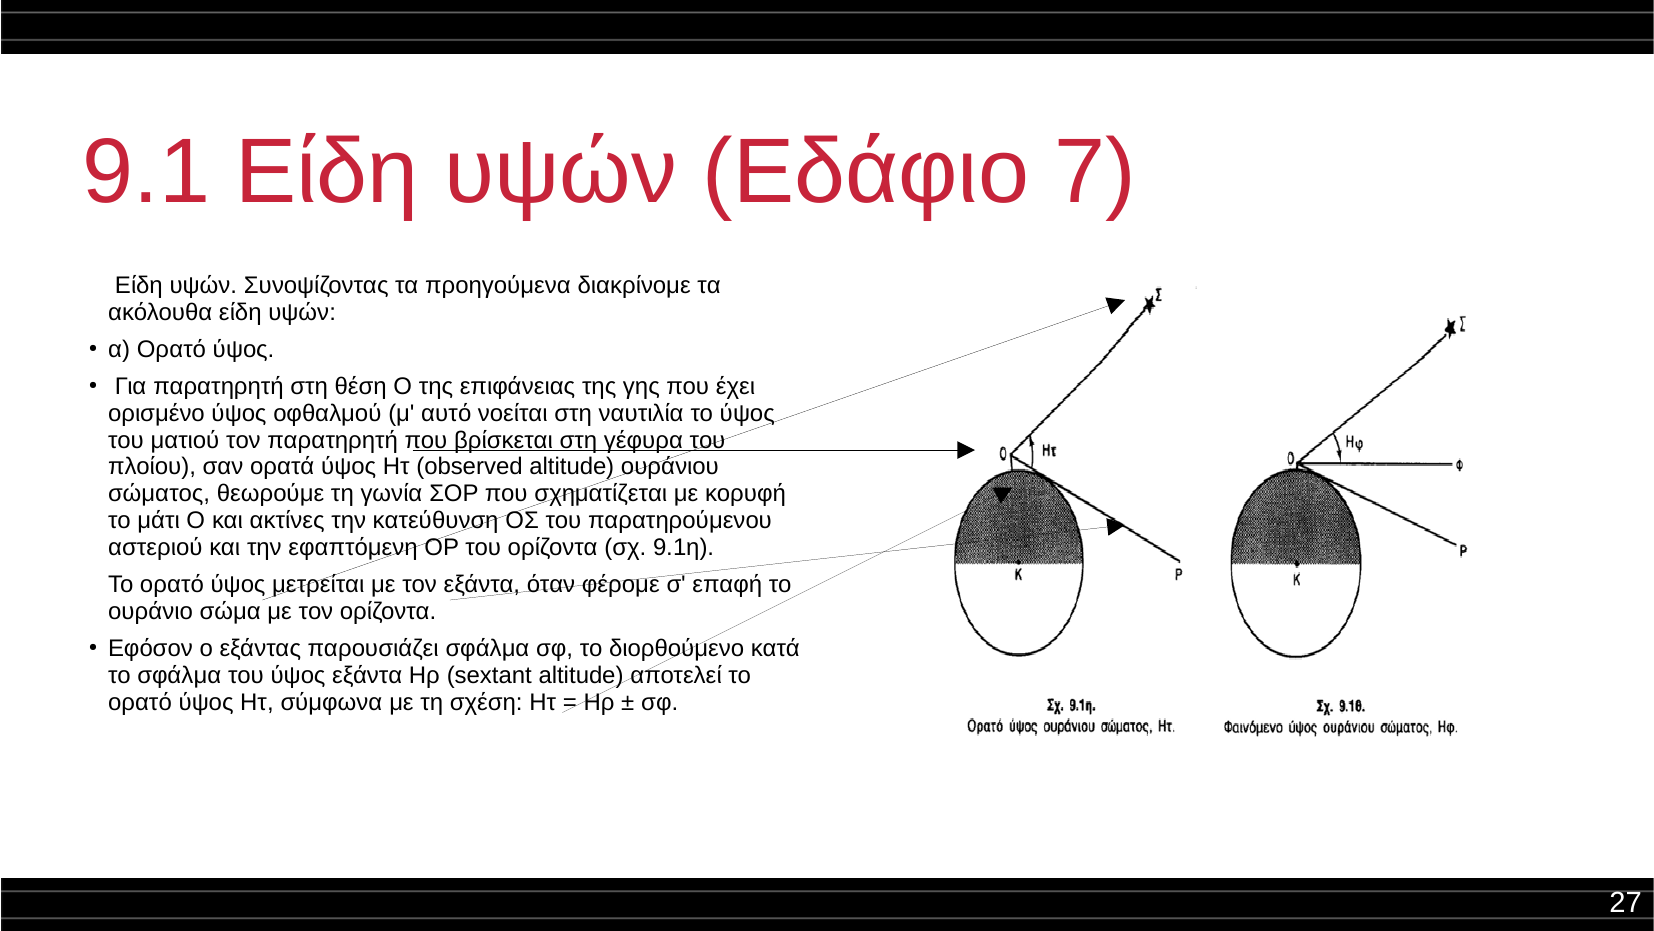

# 9.1 Είδη υψών (Εδάφιο 7)
 Είδη υψών. Συνοψίζοντας τα προηγούμενα διακρίνομε τα ακόλουθα είδη υψών:
α) Ορατό ύψος.
 Για παρατηρητή στη θέση Ο της επιφάνειας της γης που έχει ορισμένο ύψος οφθαλμού (μ' αυτό νοείται στη ναυτιλία το ύψος του ματιού τον παρατηρητή που βρίσκεται στη γέφυρα του πλοίου), σαν ορατά ύψος Ητ (observed altitude) ουράνιου σώματος, θεωρούμε τη γωνία ΣΟΡ που σχηματίζεται με κορυφή το μάτι Ο και ακτίνες την κατεύθυνση ΟΣ του παρατηρούμενου αστεριού και την εφαπτόμενη ΟΡ του ορίζοντα (σχ. 9.1η).
Το ορατό ύψος μετρείται με τον εξάντα, όταν φέρομε σ' επαφή το ουράνιο σώμα με τον ορίζοντα.
Εφόσον ο εξάντας παρουσιάζει σφάλμα σφ, το διορθούμενο κατά το σφάλμα του ύψος εξάντα Ηρ (sextant altitude) αποτελεί το ορατό ύψος Ητ, σύμφωνα με τη σχέση: Ητ = Ηρ ± σφ.